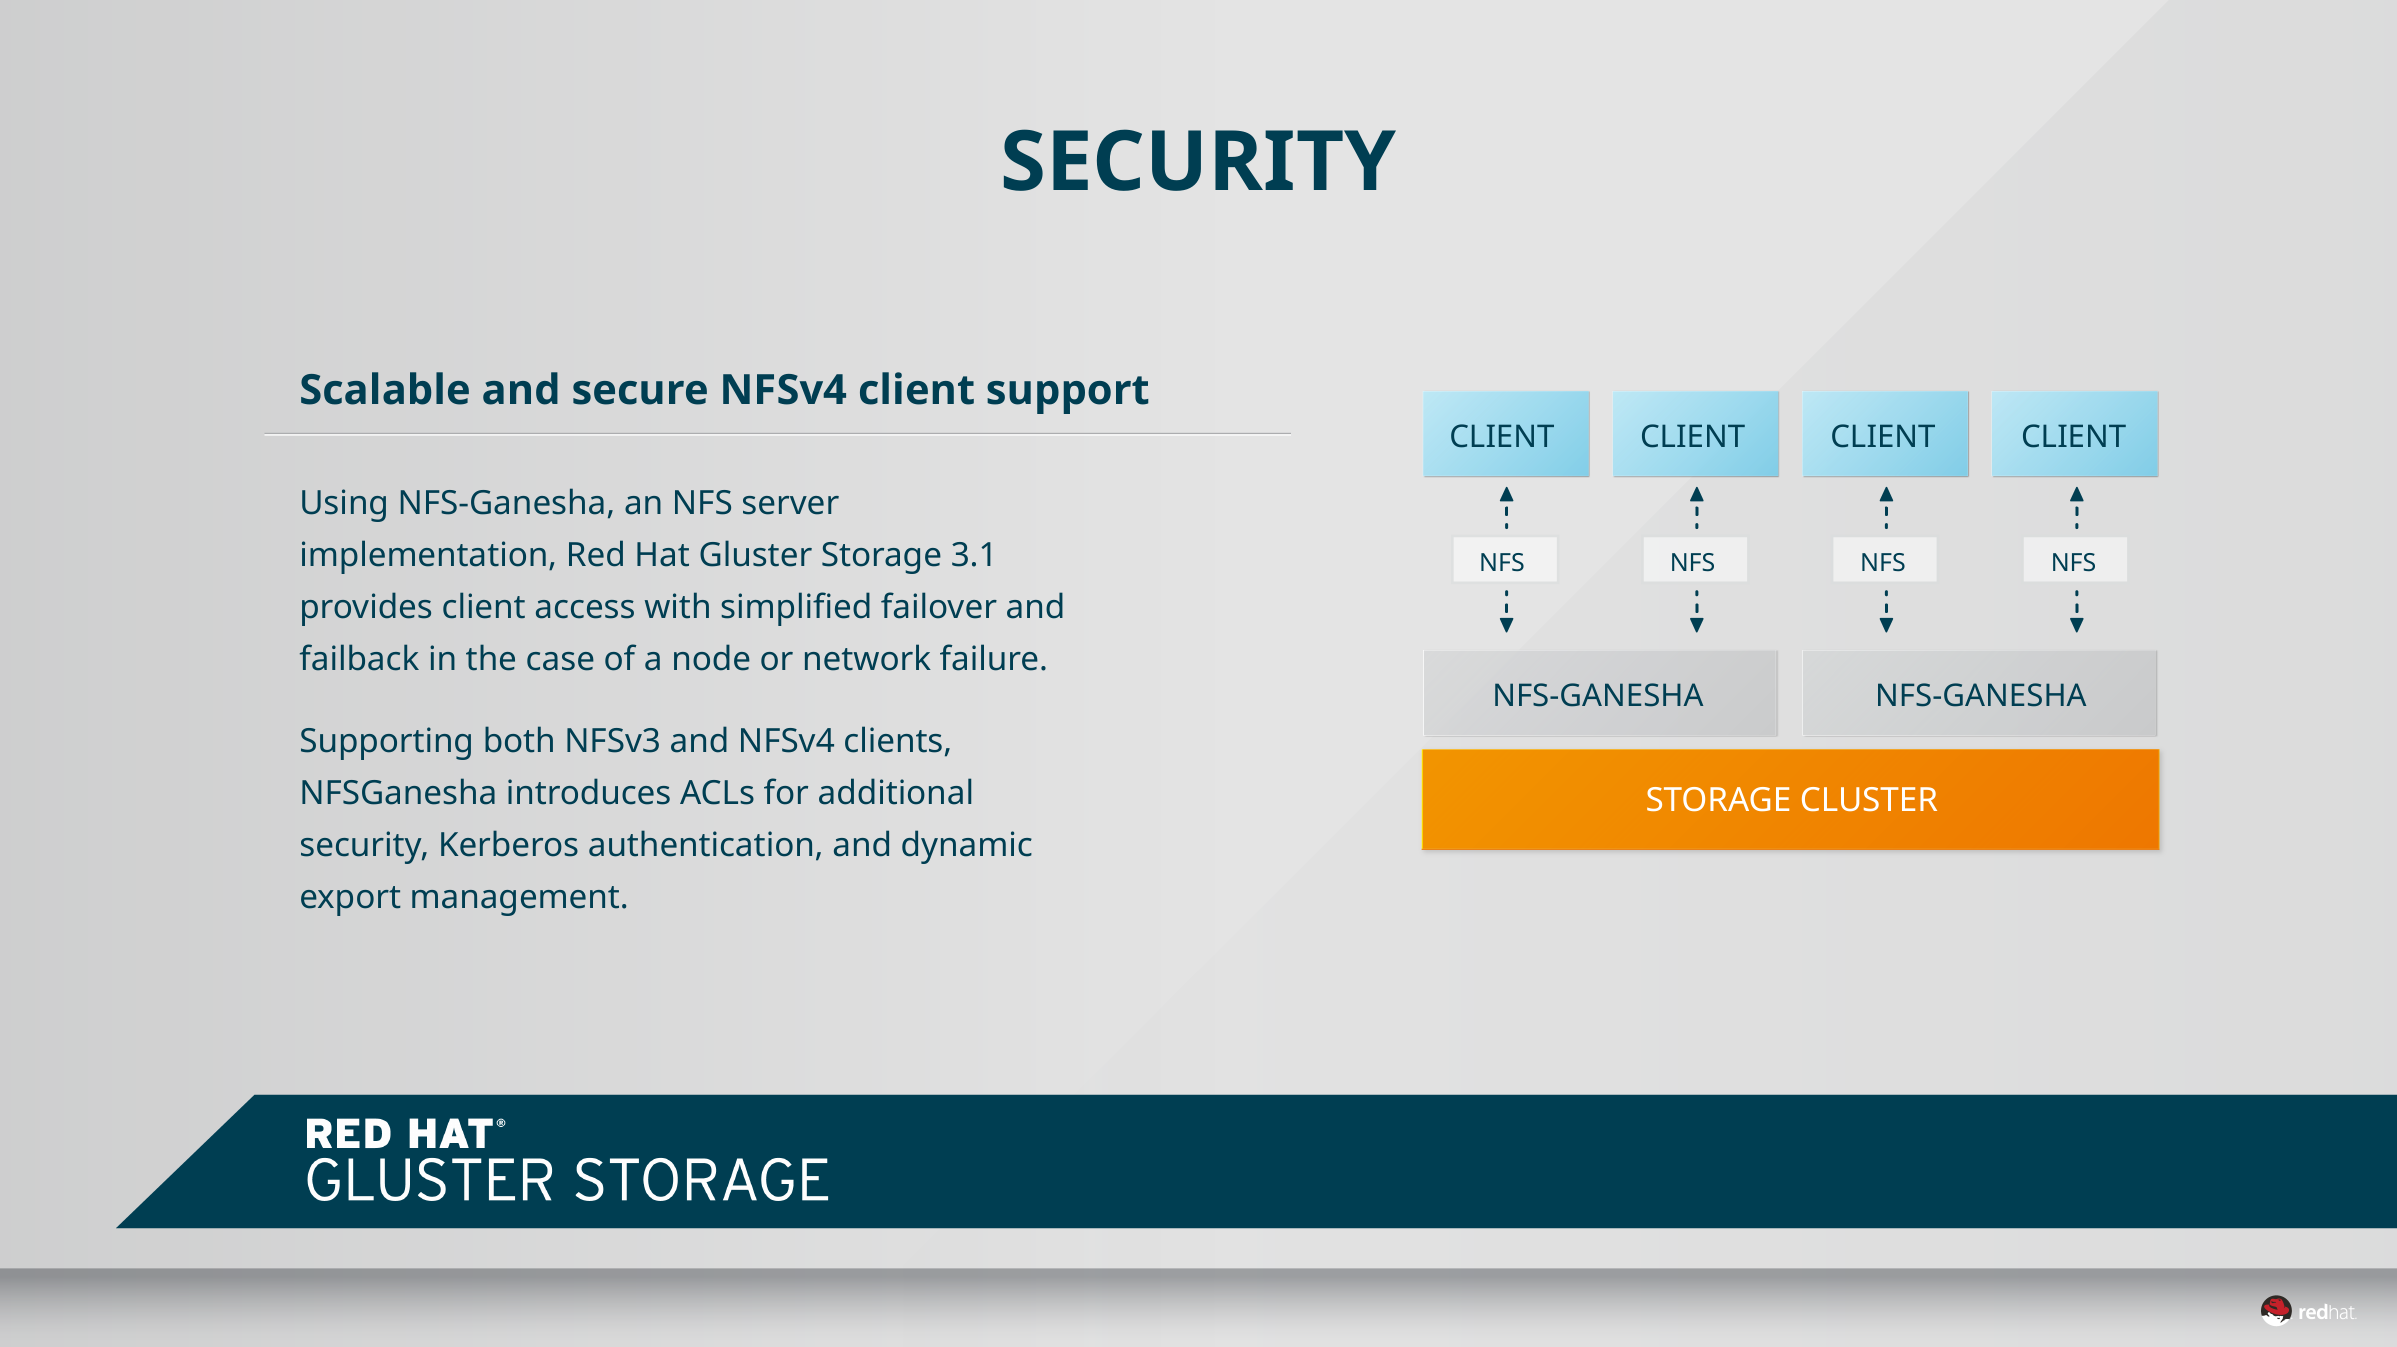

SECURITY
Scalable and secure NFSv4 client support
CLIENT
CLIENT
CLIENT
CLIENT
Using NFS-Ganesha, an NFS server implementation, Red Hat Gluster Storage 3.1 provides client access with simplified failover and failback in the case of a node or network failure.
Supporting both NFSv3 and NFSv4 clients, NFSGanesha introduces ACLs for additional security, Kerberos authentication, and dynamic export management.
NFS
NFS
NFS
NFS
NFS-GANESHA
NFS-GANESHA
STORAGE CLUSTER